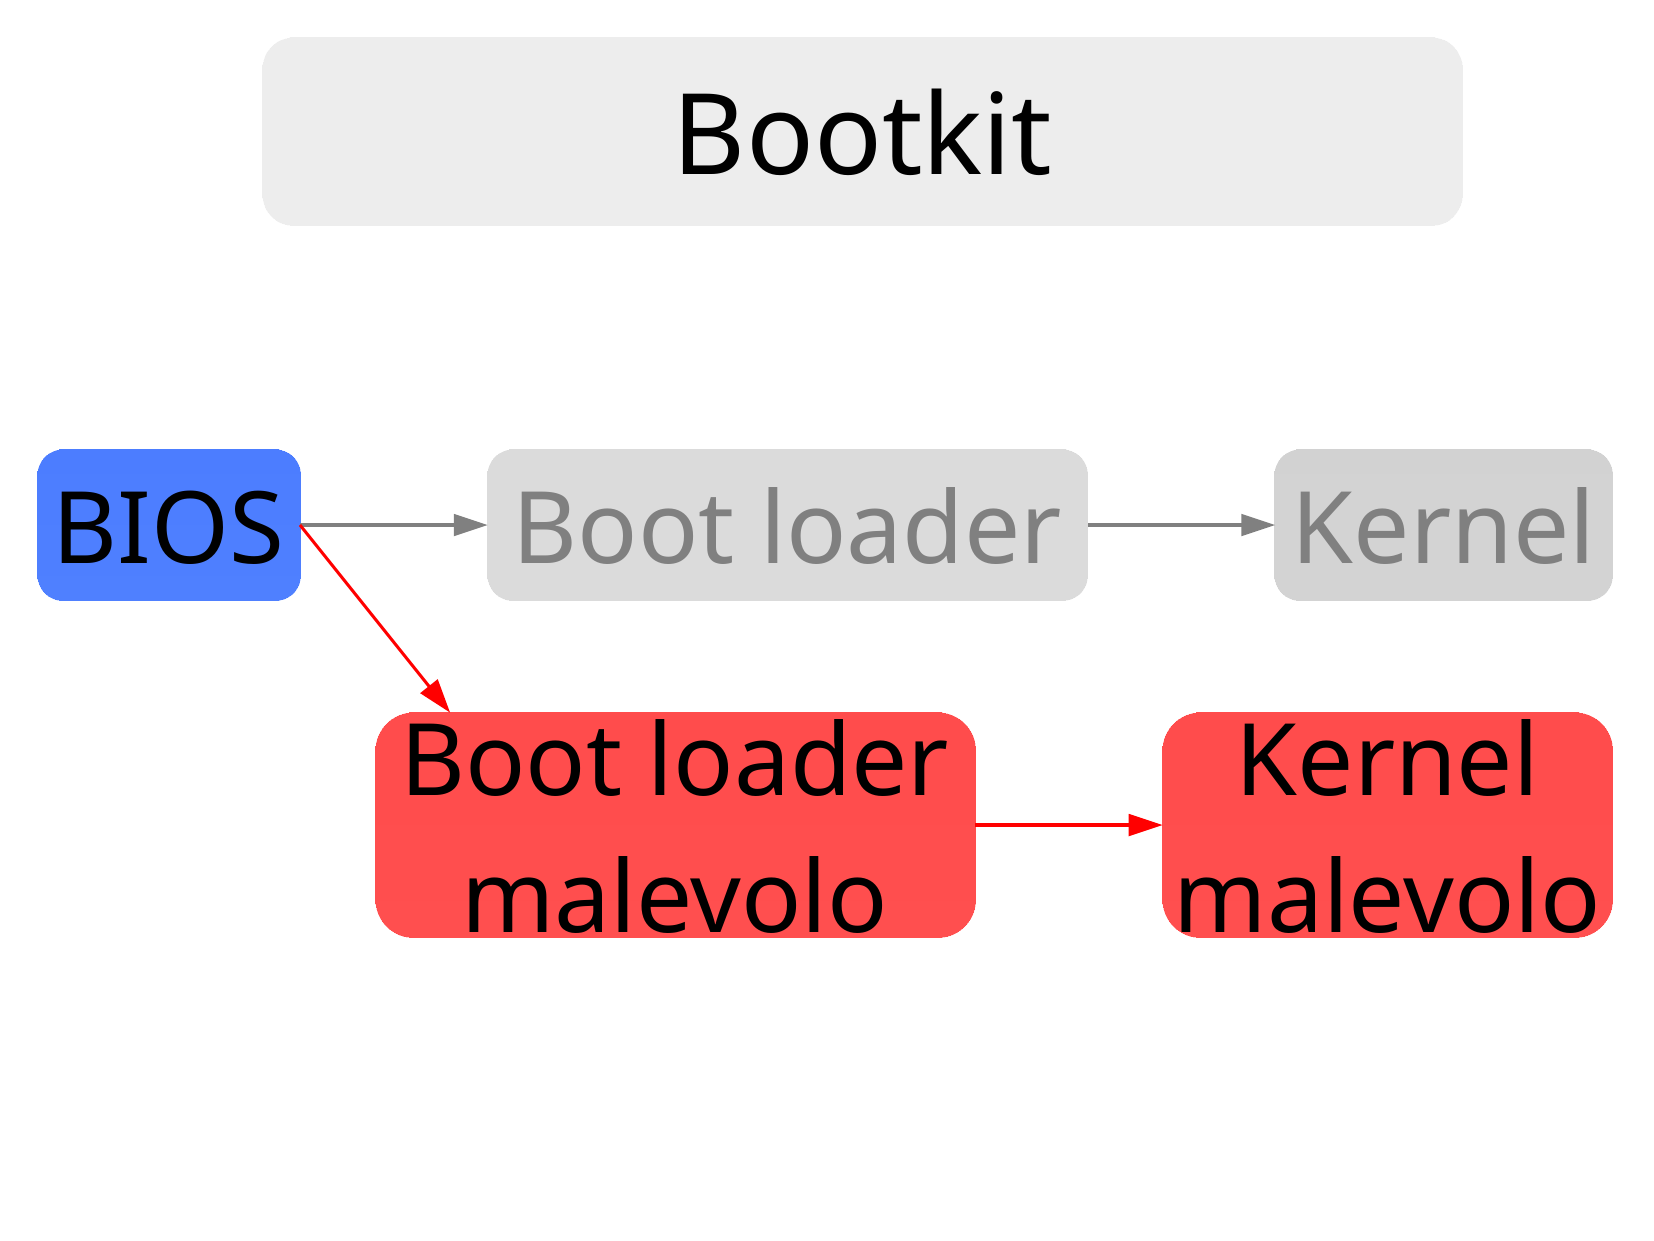

Bootkit
BIOS
Boot loader
Kernel
Boot loader
malevolo
Kernel
malevolo